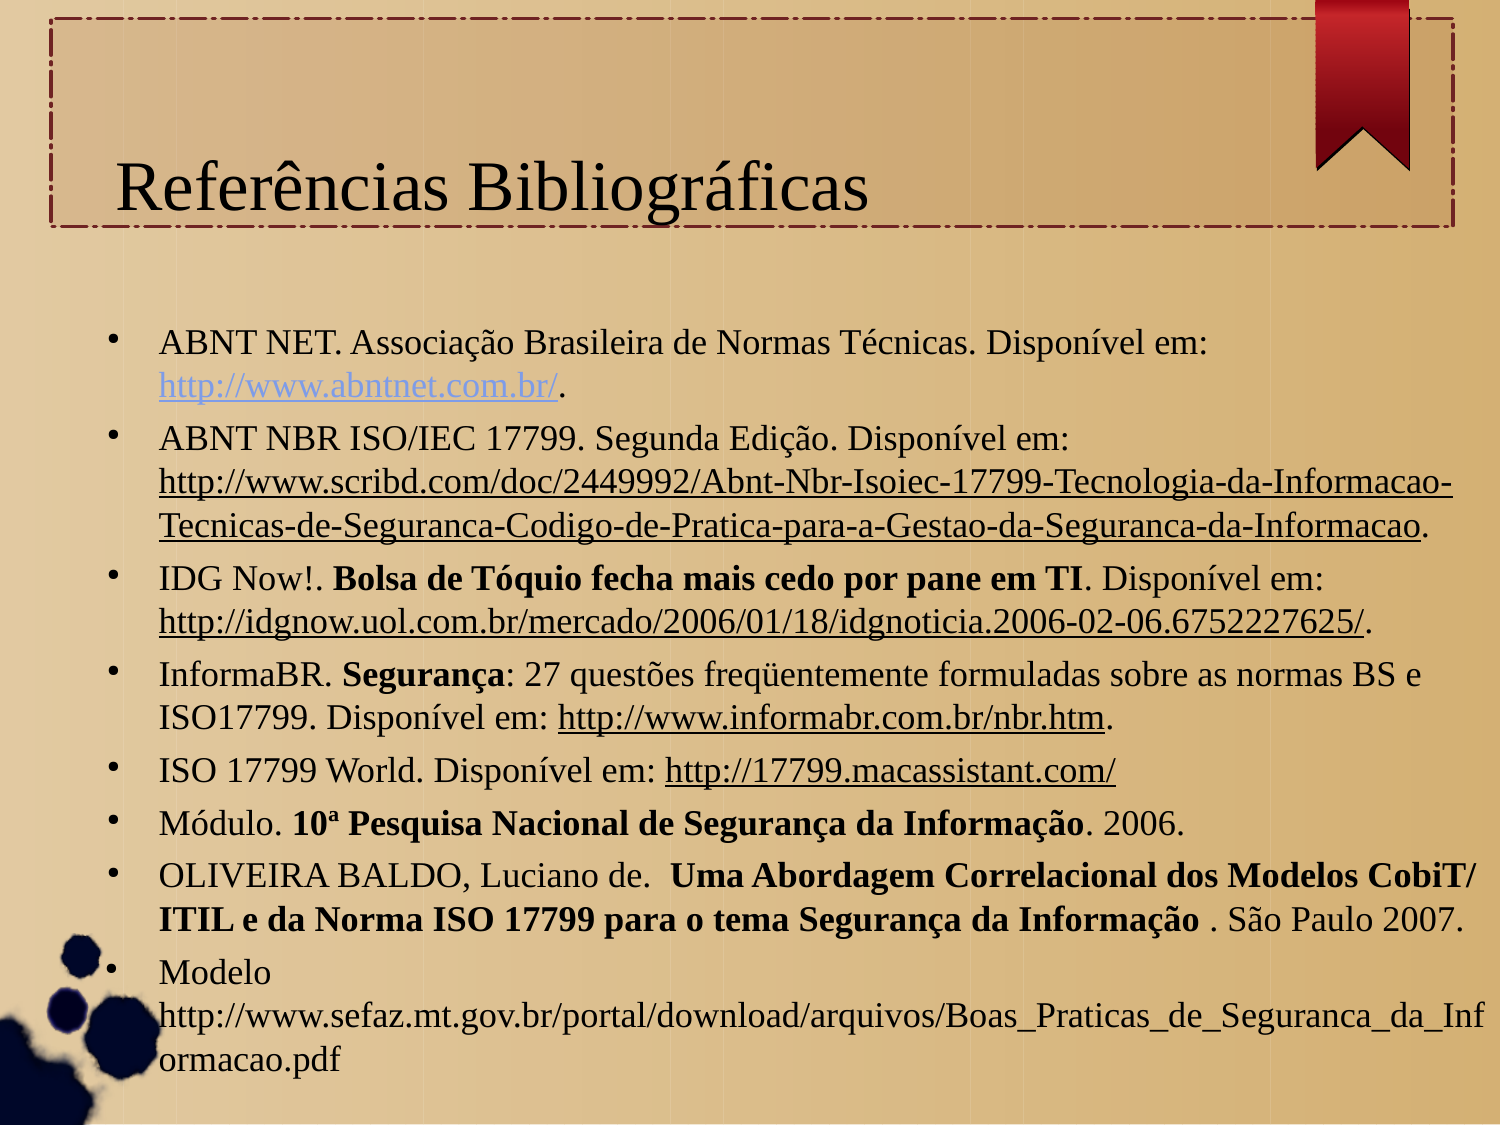

# Referências Bibliográficas
ABNT NET. Associação Brasileira de Normas Técnicas. Disponível em: http://www.abntnet.com.br/.
ABNT NBR ISO/IEC 17799. Segunda Edição. Disponível em: http://www.scribd.com/doc/2449992/Abnt-Nbr-Isoiec-17799-Tecnologia-da-Informacao-Tecnicas-de-Seguranca-Codigo-de-Pratica-para-a-Gestao-da-Seguranca-da-Informacao.
IDG Now!. Bolsa de Tóquio fecha mais cedo por pane em TI. Disponível em: http://idgnow.uol.com.br/mercado/2006/01/18/idgnoticia.2006-02-06.6752227625/.
InformaBR. Segurança: 27 questões freqüentemente formuladas sobre as normas BS e ISO17799. Disponível em: http://www.informabr.com.br/nbr.htm.
ISO 17799 World. Disponível em: http://17799.macassistant.com/
Módulo. 10ª Pesquisa Nacional de Segurança da Informação. 2006.
OLIVEIRA BALDO, Luciano de. Uma Abordagem Correlacional dos Modelos CobiT/ ITIL e da Norma ISO 17799 para o tema Segurança da Informação . São Paulo 2007.
Modelo http://www.sefaz.mt.gov.br/portal/download/arquivos/Boas_Praticas_de_Seguranca_da_Informacao.pdf